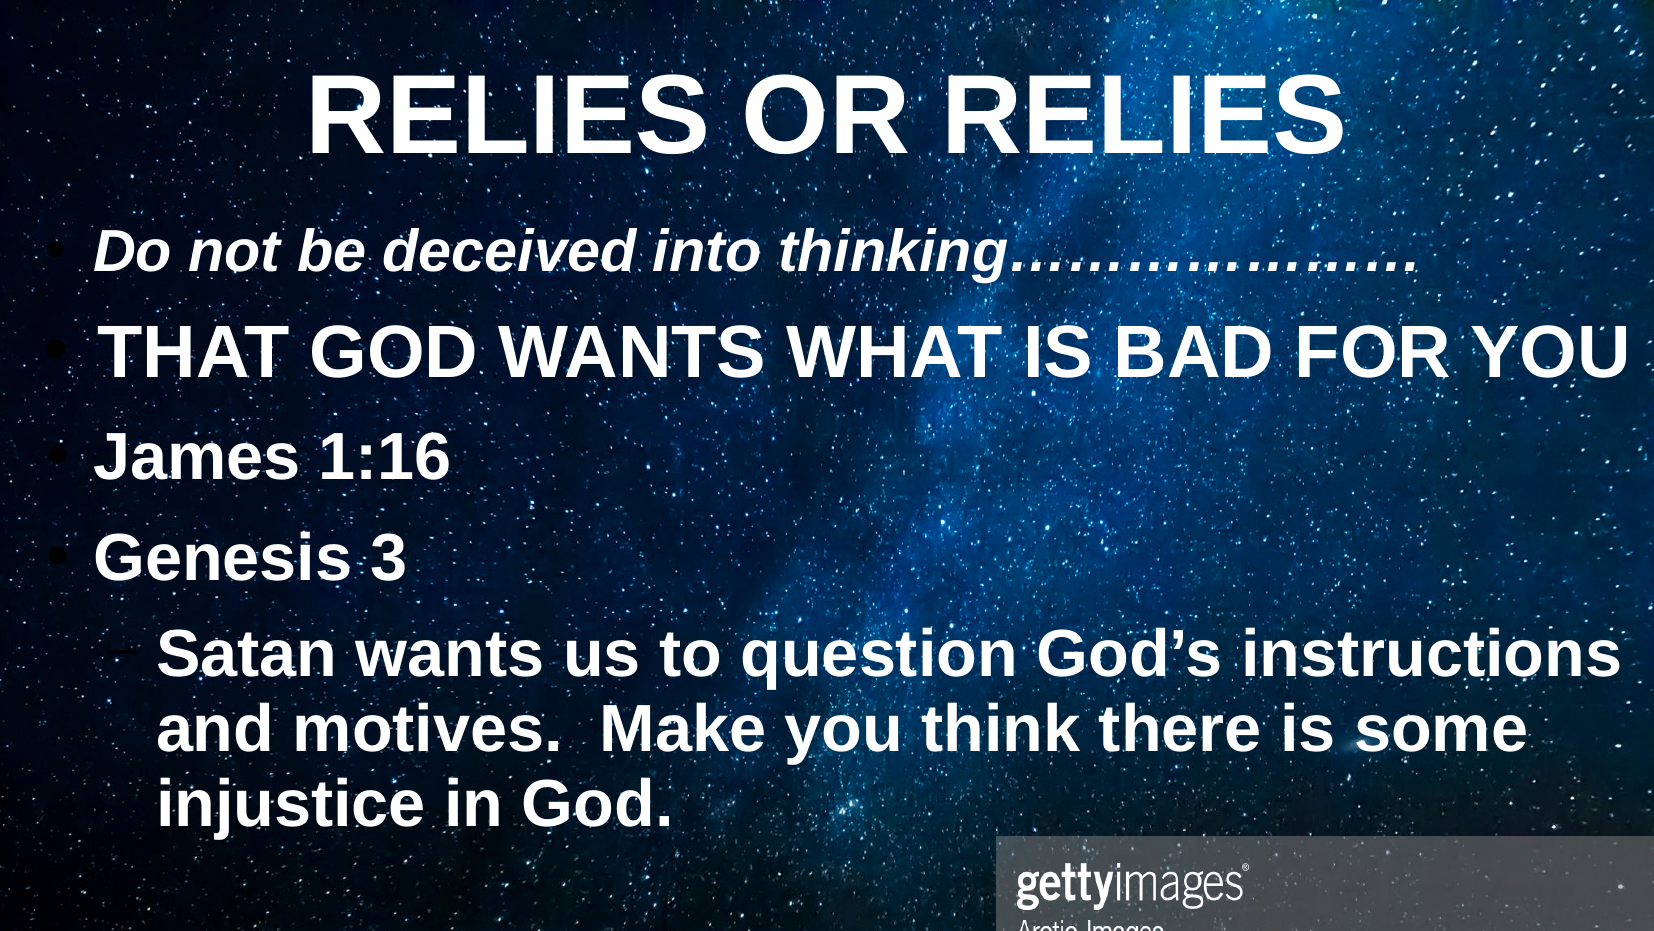

# RELIES OR RELIES
Do not be deceived into thinking…………………
THAT GOD WANTS WHAT IS BAD FOR YOU
James 1:16
Genesis 3
Satan wants us to question God’s instructions and motives. Make you think there is some injustice in God.